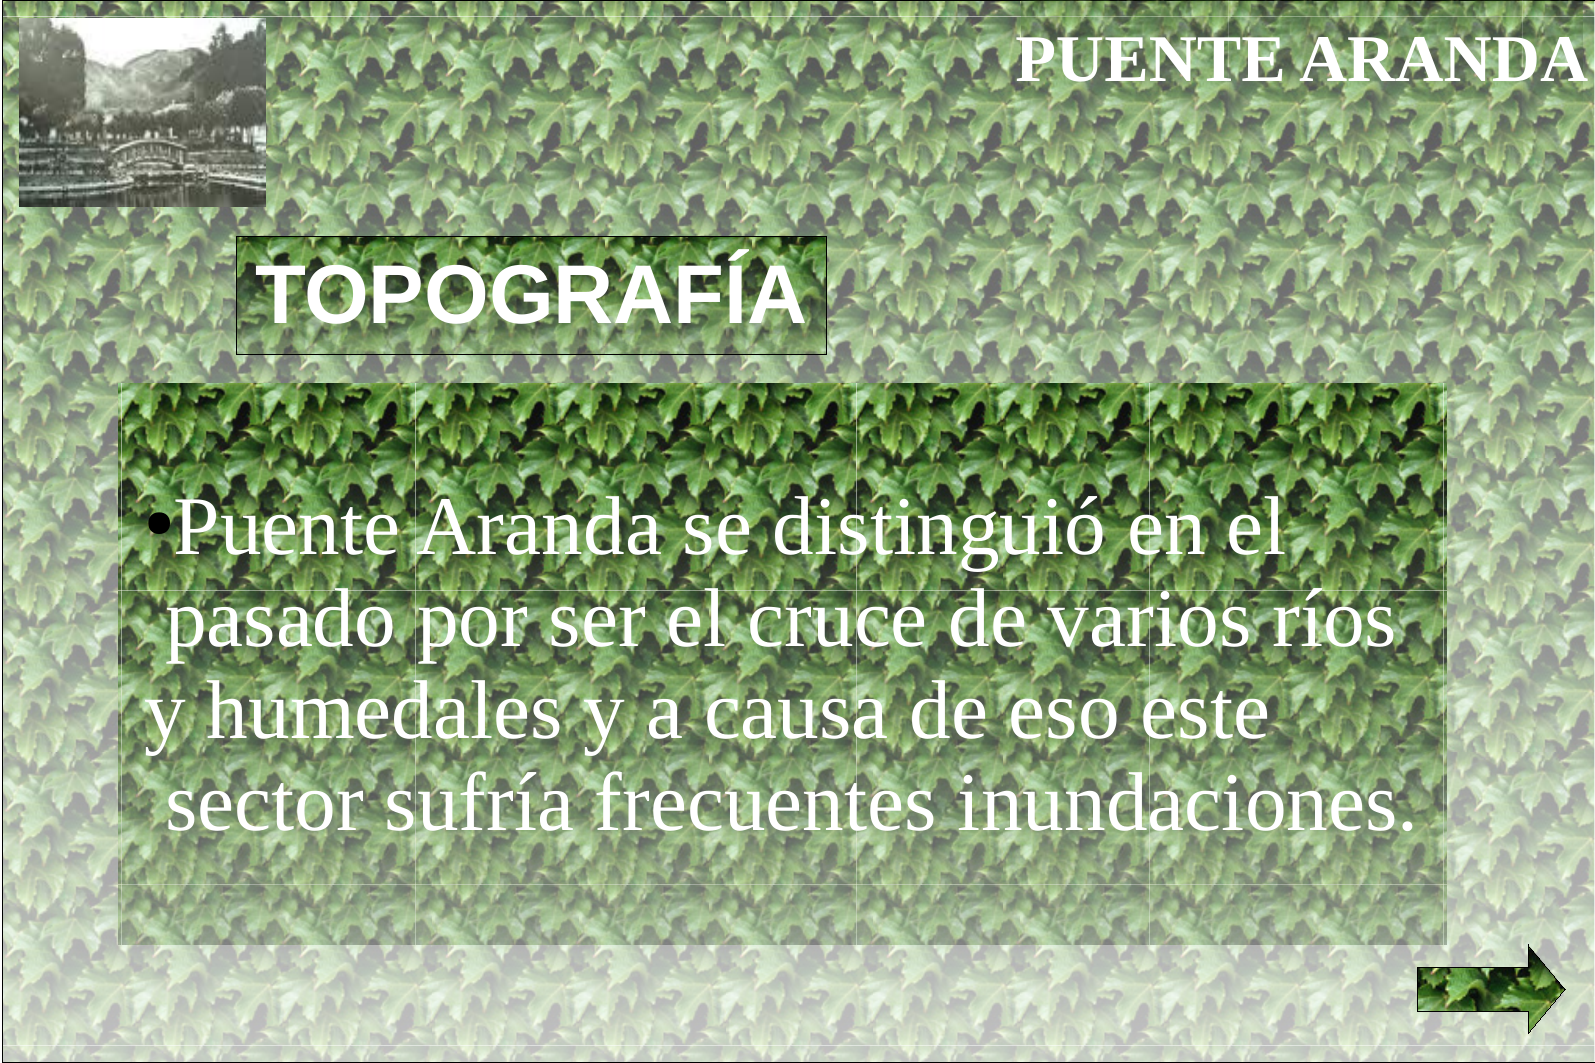

PUENTE ARANDA
TOPOGRAFÍA
Puente Aranda se distinguió en el
 pasado por ser el cruce de varios ríos
y humedales y a causa de eso este
 sector sufría frecuentes inundaciones.